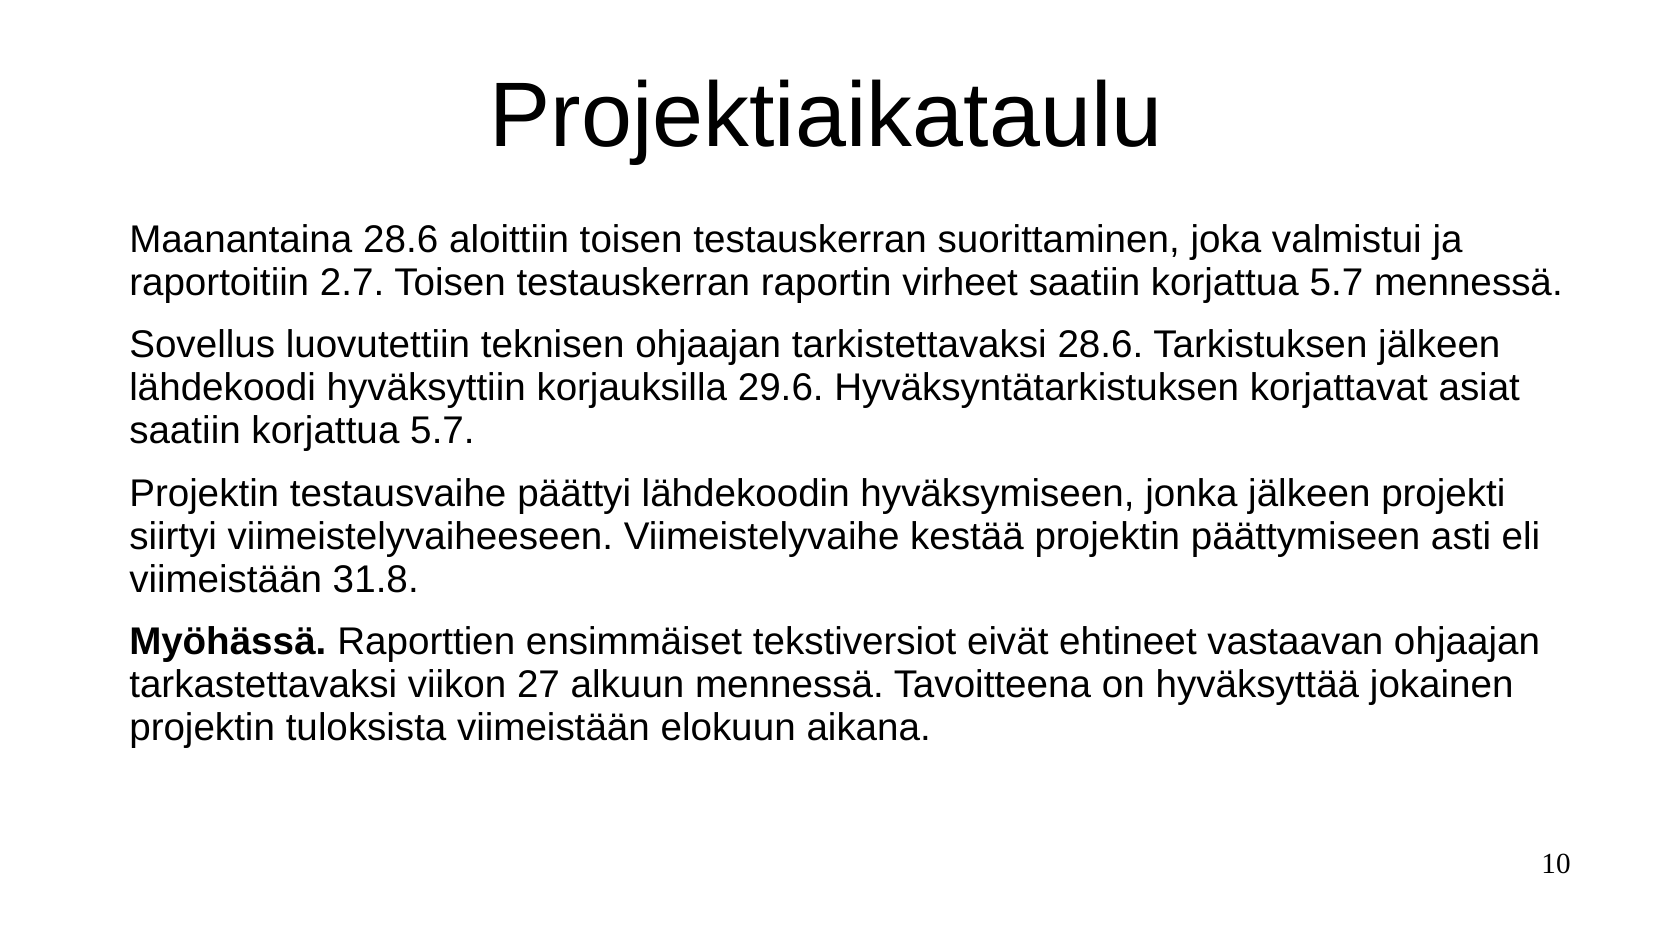

# Projektiaikataulu
Maanantaina 28.6 aloittiin toisen testauskerran suorittaminen, joka valmistui ja raportoitiin 2.7. Toisen testauskerran raportin virheet saatiin korjattua 5.7 mennessä.
Sovellus luovutettiin teknisen ohjaajan tarkistettavaksi 28.6. Tarkistuksen jälkeen lähdekoodi hyväksyttiin korjauksilla 29.6. Hyväksyntätarkistuksen korjattavat asiat saatiin korjattua 5.7.
Projektin testausvaihe päättyi lähdekoodin hyväksymiseen, jonka jälkeen projekti siirtyi viimeistelyvaiheeseen. Viimeistelyvaihe kestää projektin päättymiseen asti eli viimeistään 31.8.
Myöhässä. Raporttien ensimmäiset tekstiversiot eivät ehtineet vastaavan ohjaajan tarkastettavaksi viikon 27 alkuun mennessä. Tavoitteena on hyväksyttää jokainen projektin tuloksista viimeistään elokuun aikana.
10